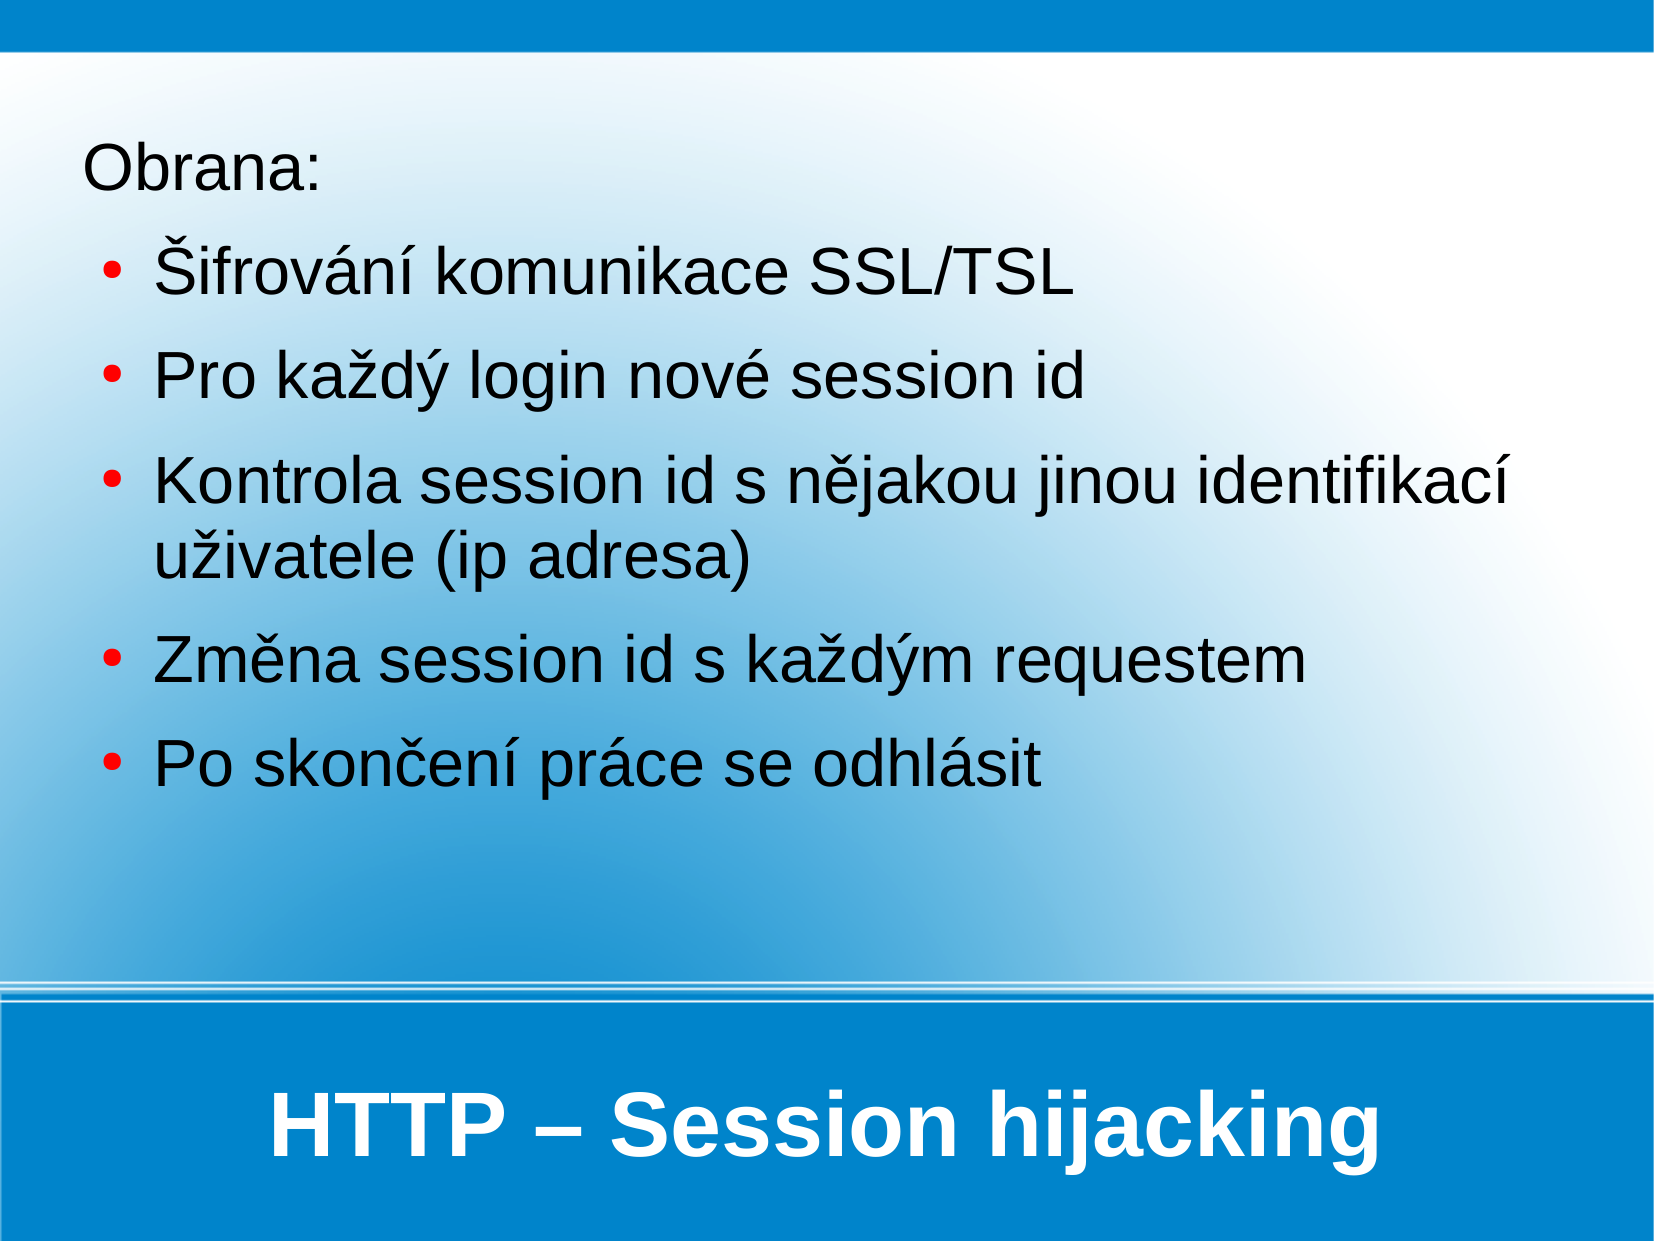

Obrana:
Šifrování komunikace SSL/TSL
Pro každý login nové session id
Kontrola session id s nějakou jinou identifikací uživatele (ip adresa)
Změna session id s každým requestem
Po skončení práce se odhlásit
# HTTP – Session hijacking